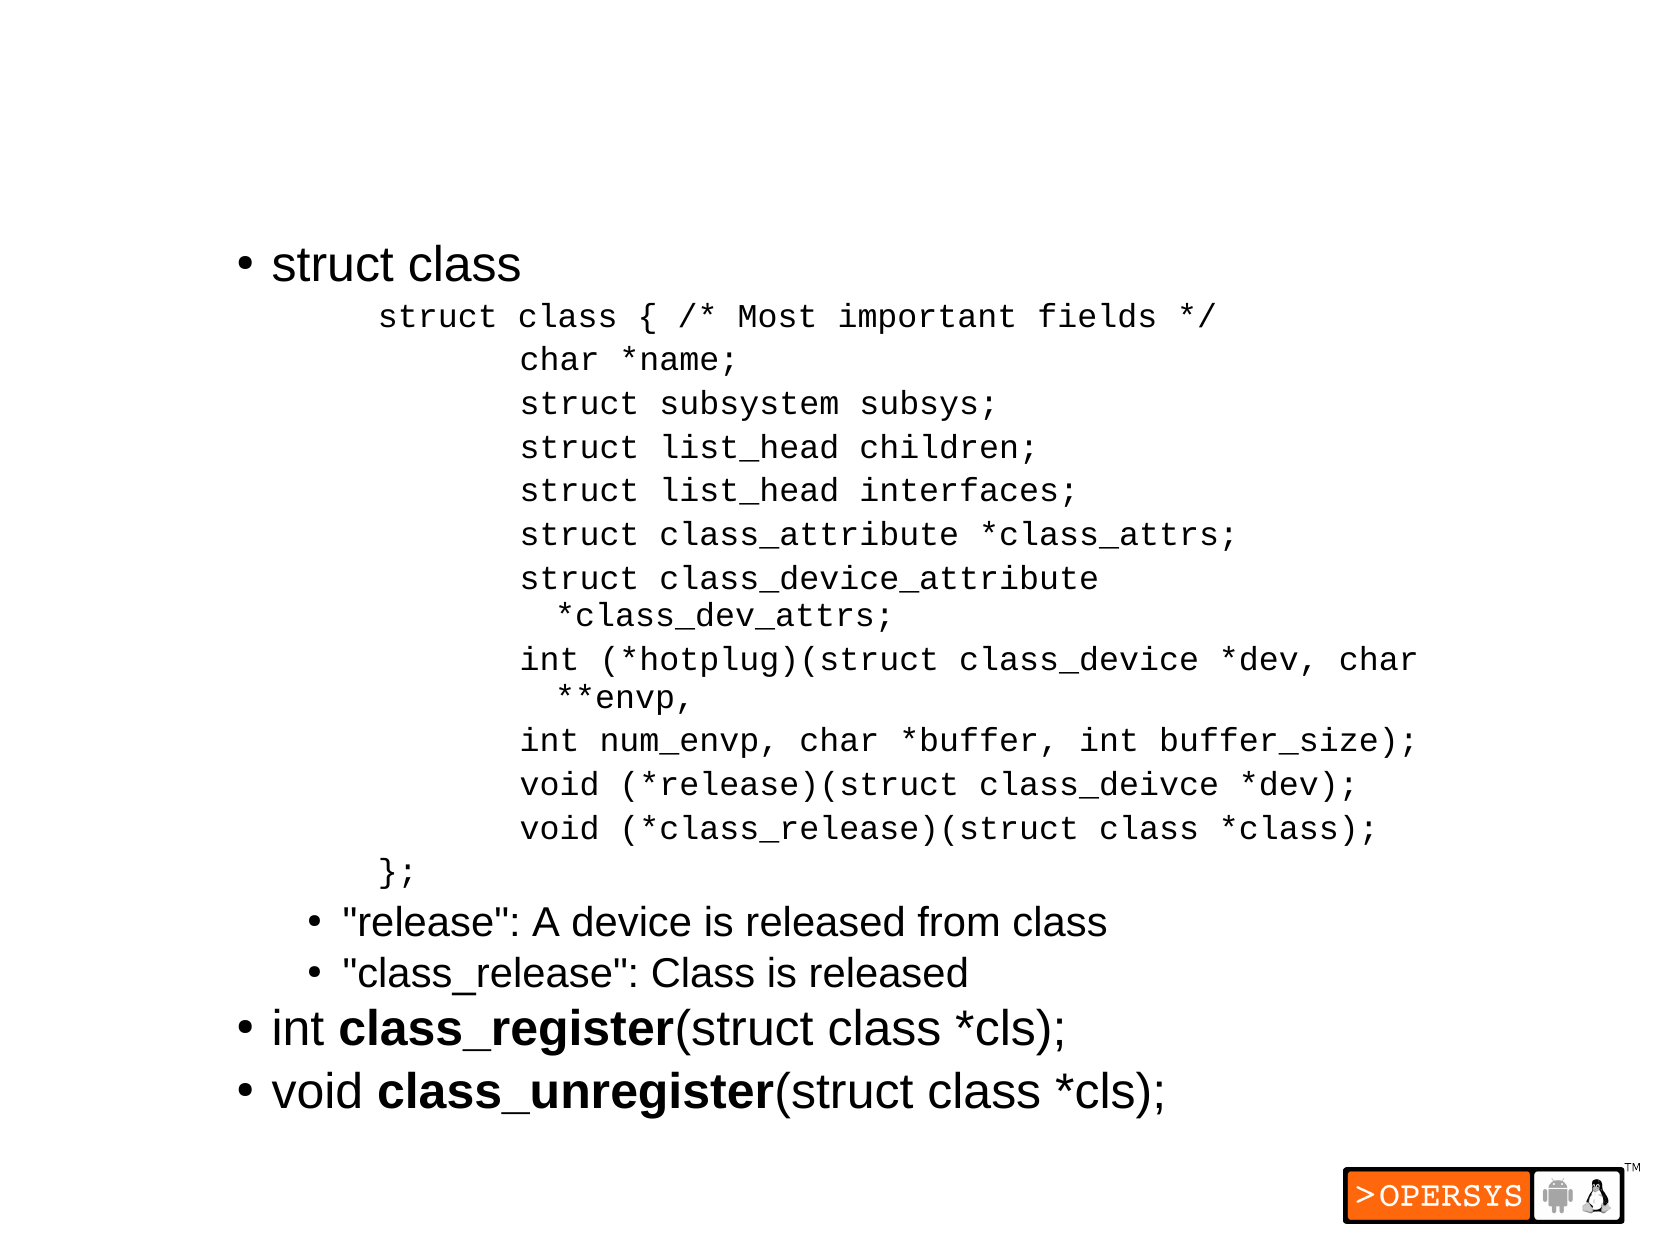

# struct class
struct class { /* Most important fields */
char *name;
struct subsystem subsys;
struct list_head children;
struct list_head interfaces;
struct class_attribute *class_attrs;
struct class_device_attribute *class_dev_attrs;
int (*hotplug)(struct class_device *dev, char **envp,
int num_envp, char *buffer, int buffer_size);
void (*release)(struct class_deivce *dev);
void (*class_release)(struct class *class);
};
"release": A device is released from class
"class_release": Class is released
int class_register(struct class *cls);
void class_unregister(struct class *cls);